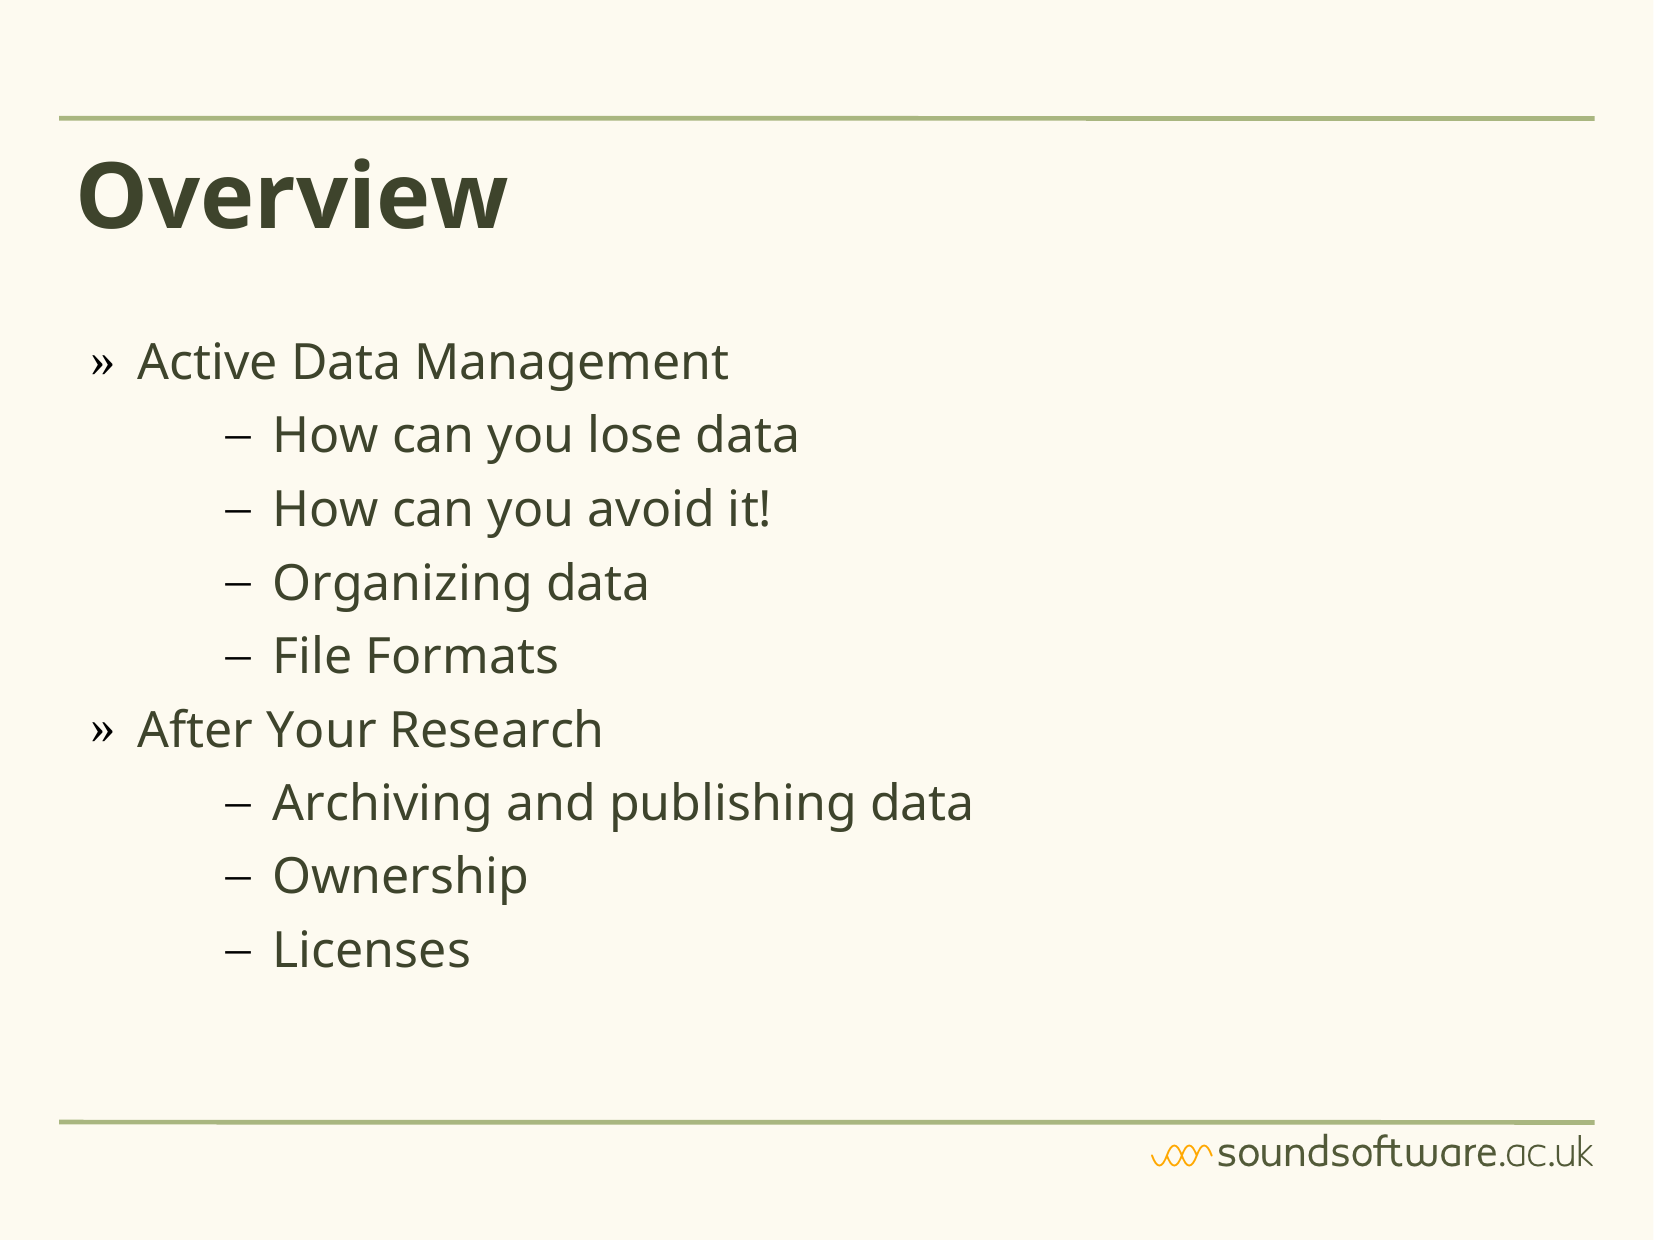

# Overview
Active Data Management
How can you lose data
How can you avoid it!
Organizing data
File Formats
After Your Research
Archiving and publishing data
Ownership
Licenses